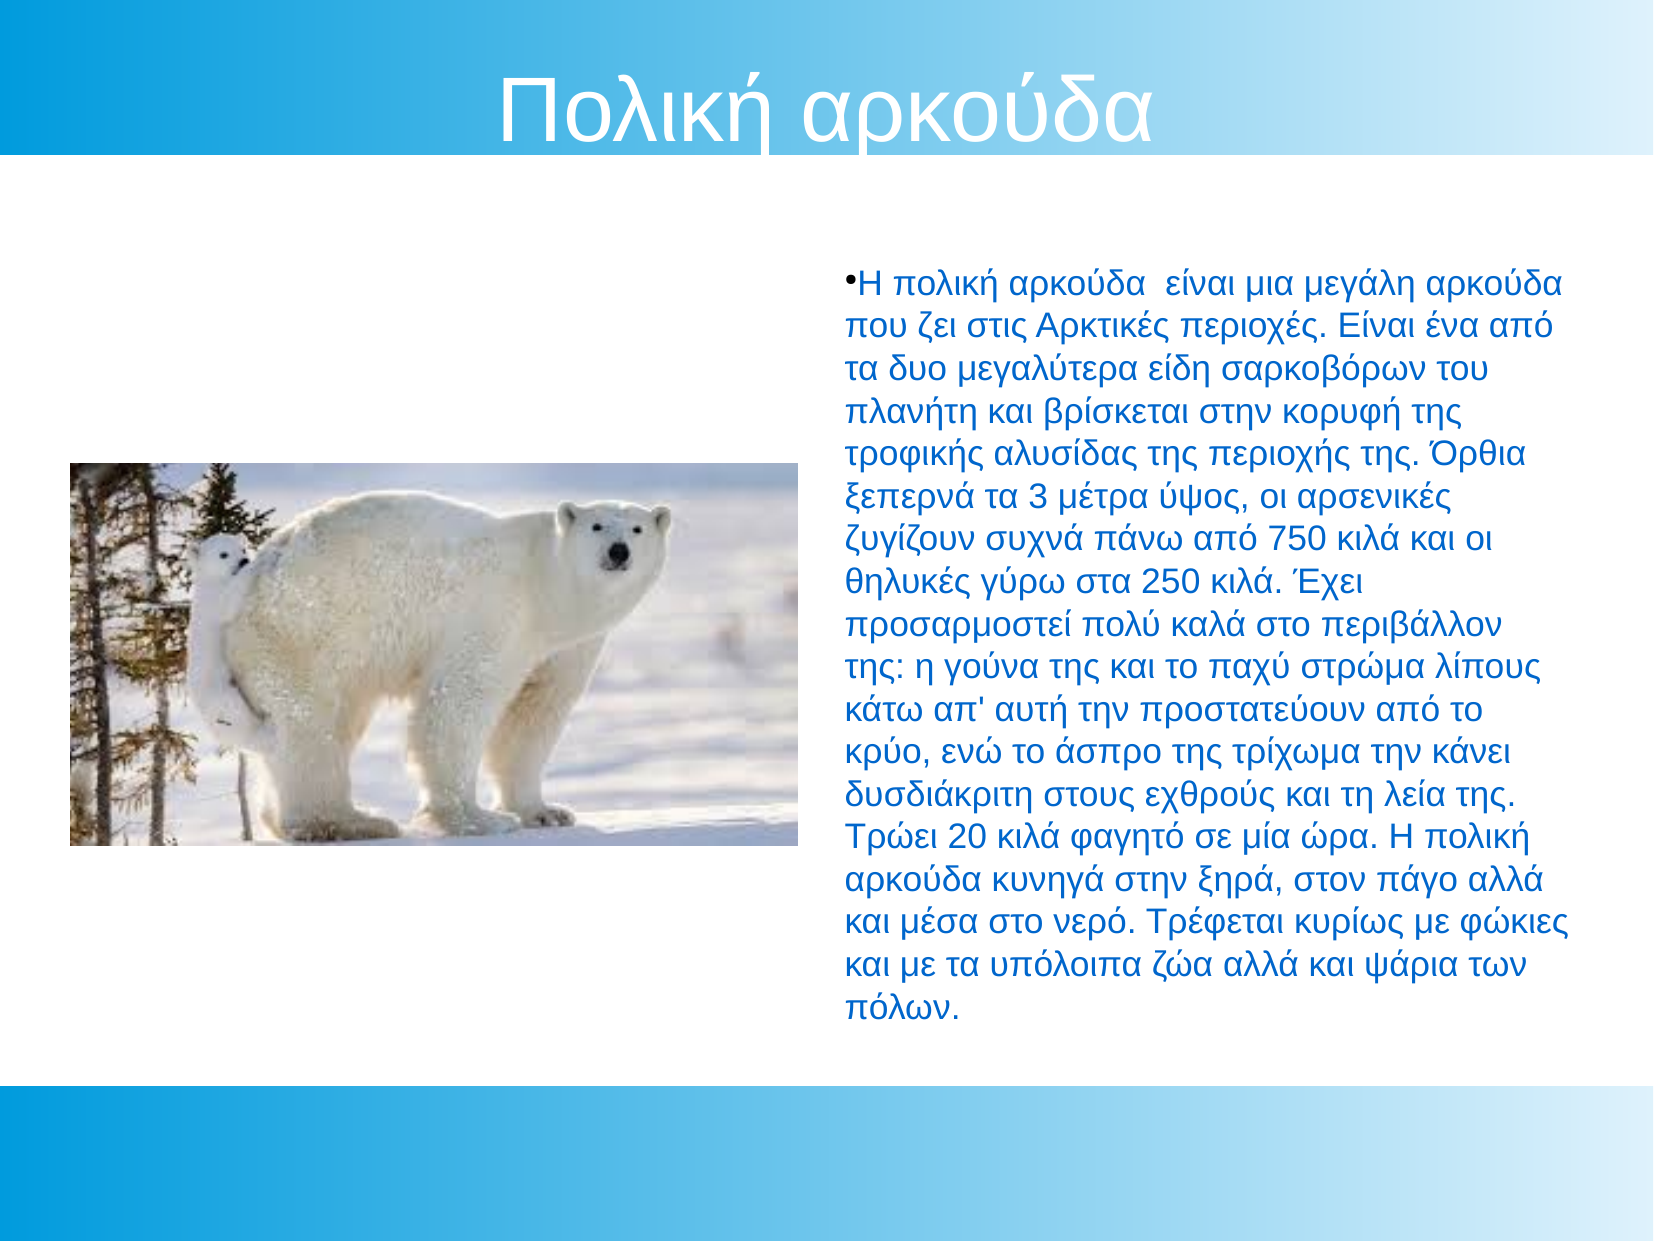

# Πολική αρκούδα
Η πολική αρκούδα είναι μια μεγάλη αρκούδα που ζει στις Αρκτικές περιοχές. Είναι ένα από τα δυο μεγαλύτερα είδη σαρκοβόρων του πλανήτη και βρίσκεται στην κορυφή της τροφικής αλυσίδας της περιοχής της. Όρθια ξεπερνά τα 3 μέτρα ύψος, οι αρσενικές ζυγίζουν συχνά πάνω από 750 κιλά και οι θηλυκές γύρω στα 250 κιλά. Έχει προσαρμοστεί πολύ καλά στο περιβάλλον της: η γούνα της και το παχύ στρώμα λίπους κάτω απ' αυτή την προστατεύουν από το κρύο, ενώ το άσπρο της τρίχωμα την κάνει δυσδιάκριτη στους εχθρούς και τη λεία της. Τρώει 20 κιλά φαγητό σε μία ώρα. Η πολική αρκούδα κυνηγά στην ξηρά, στον πάγο αλλά και μέσα στο νερό. Τρέφεται κυρίως με φώκιες και με τα υπόλοιπα ζώα αλλά και ψάρια των πόλων.